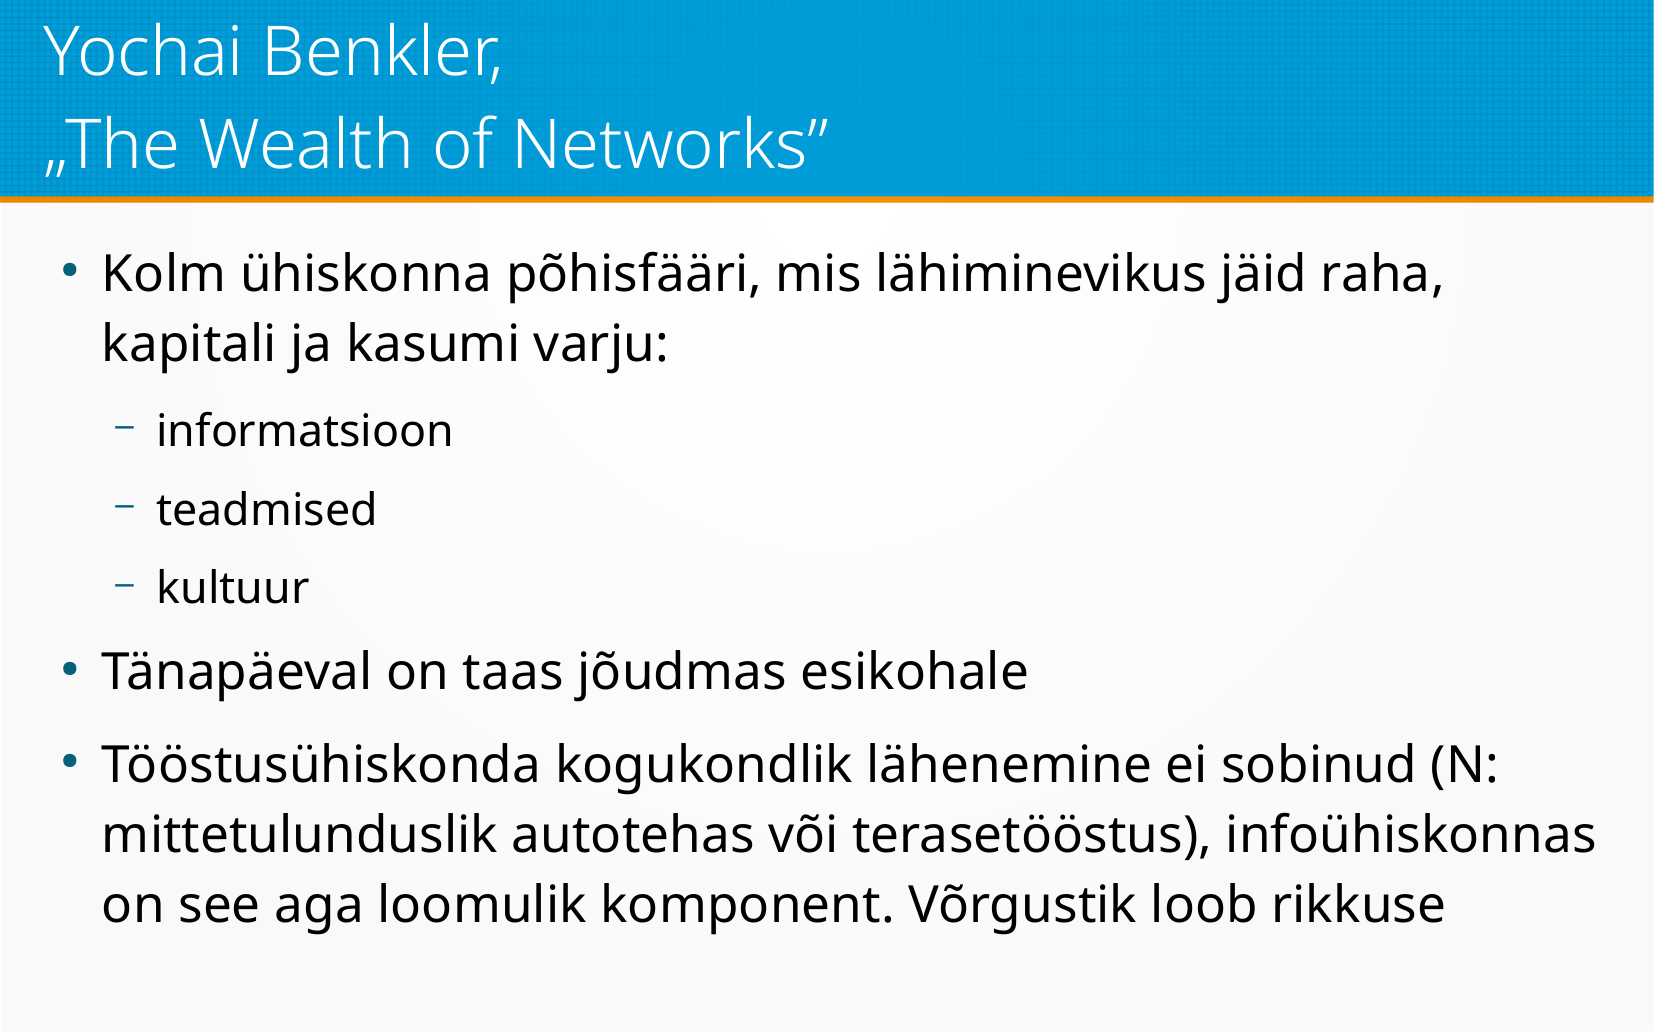

# Yochai Benkler, „The Wealth of Networks”
Kolm ühiskonna põhisfääri, mis lähiminevikus jäid raha, kapitali ja kasumi varju:
informatsioon
teadmised
kultuur
Tänapäeval on taas jõudmas esikohale
Tööstusühiskonda kogukondlik lähenemine ei sobinud (N: mittetulunduslik autotehas või terasetööstus), infoühiskonnas on see aga loomulik komponent. Võrgustik loob rikkuse